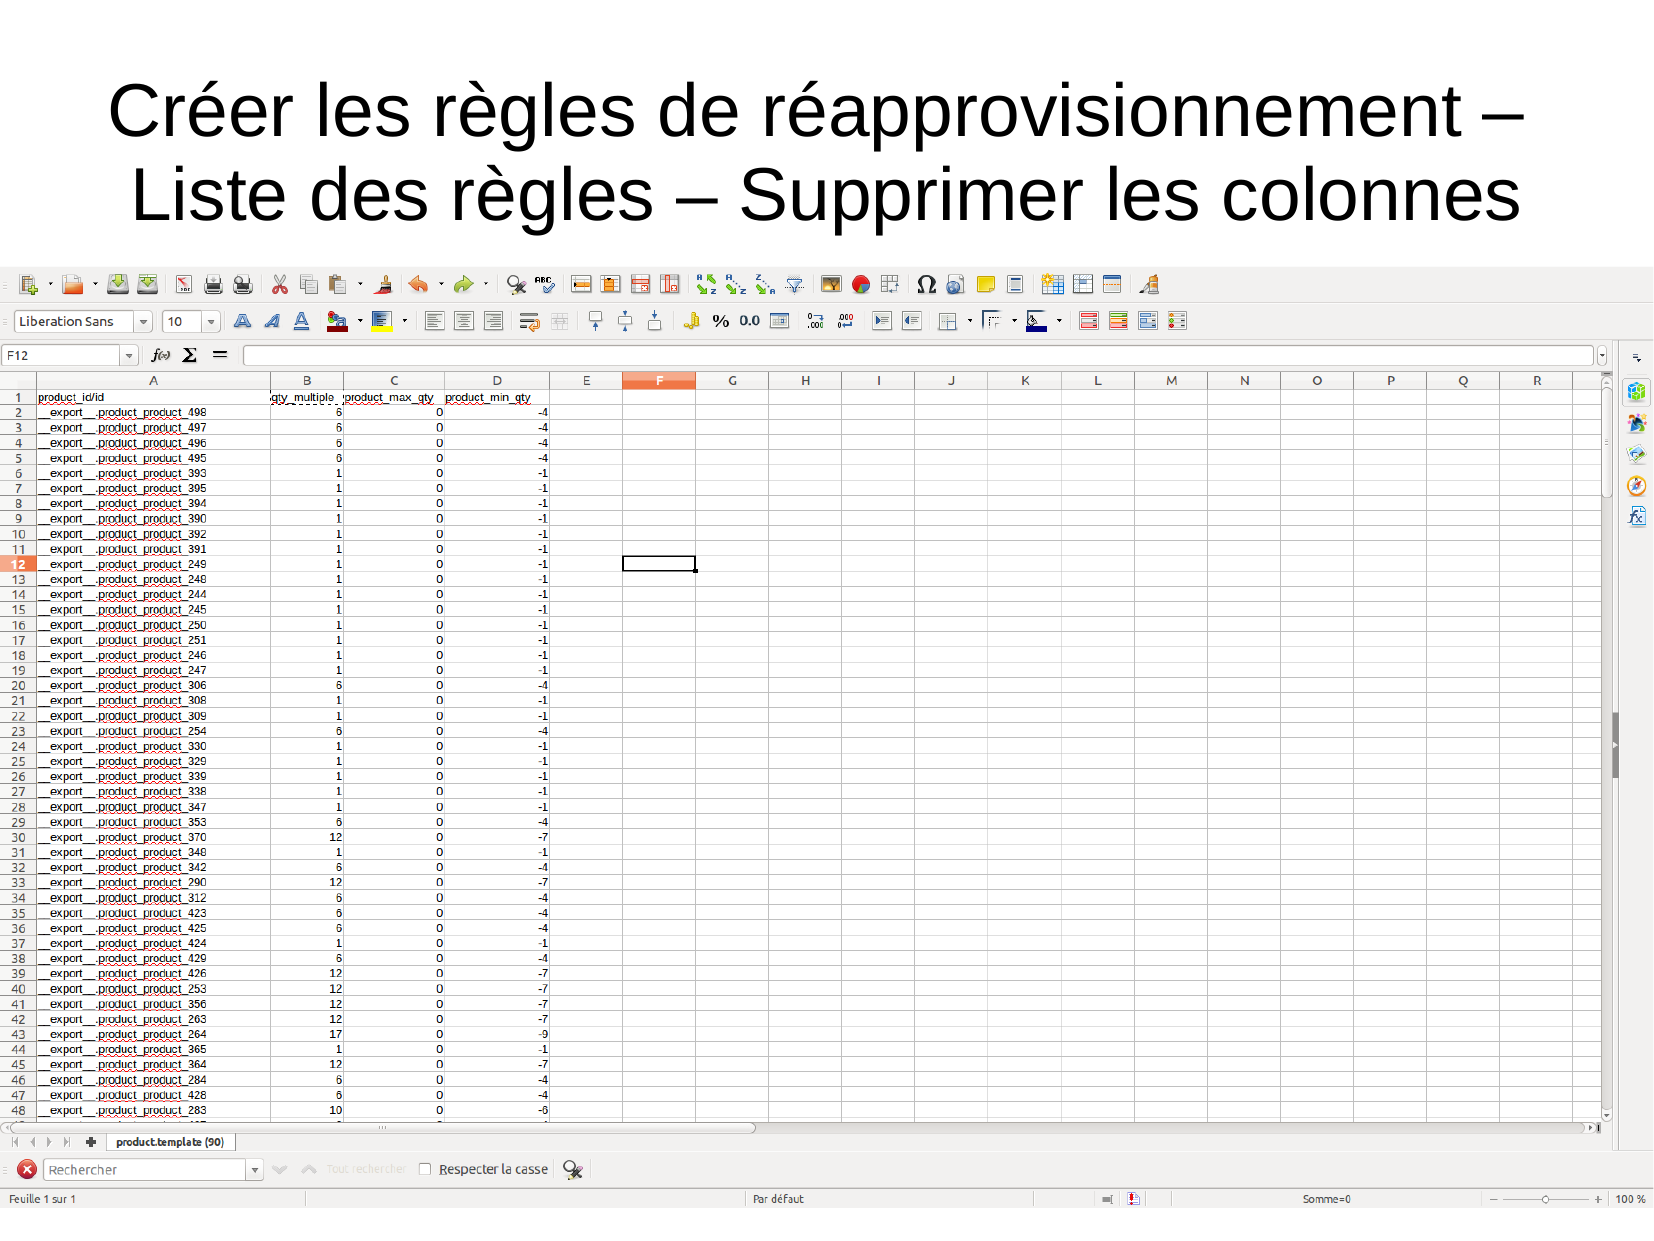

# Créer les règles de réapprovisionnement – Liste des règles – Supprimer les colonnes